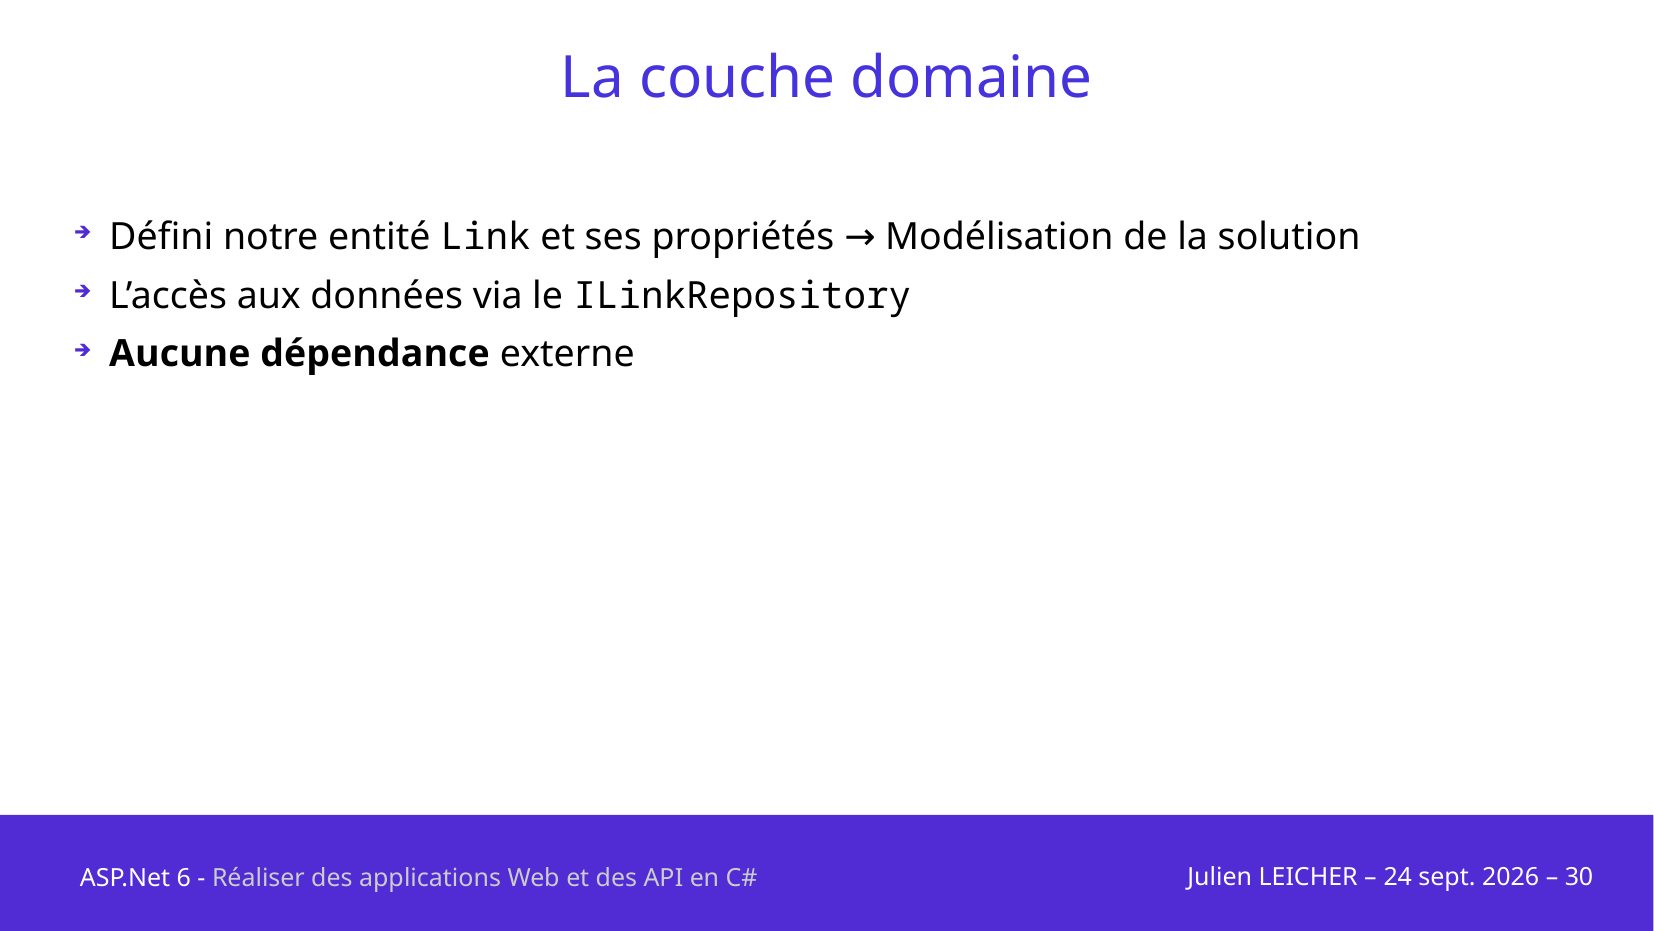

La couche domaine
Défini notre entité Link et ses propriétés → Modélisation de la solution
L’accès aux données via le ILinkRepository
Aucune dépendance externe
Julien LEICHER – –
ASP.Net 6 - Réaliser des applications Web et des API en C#